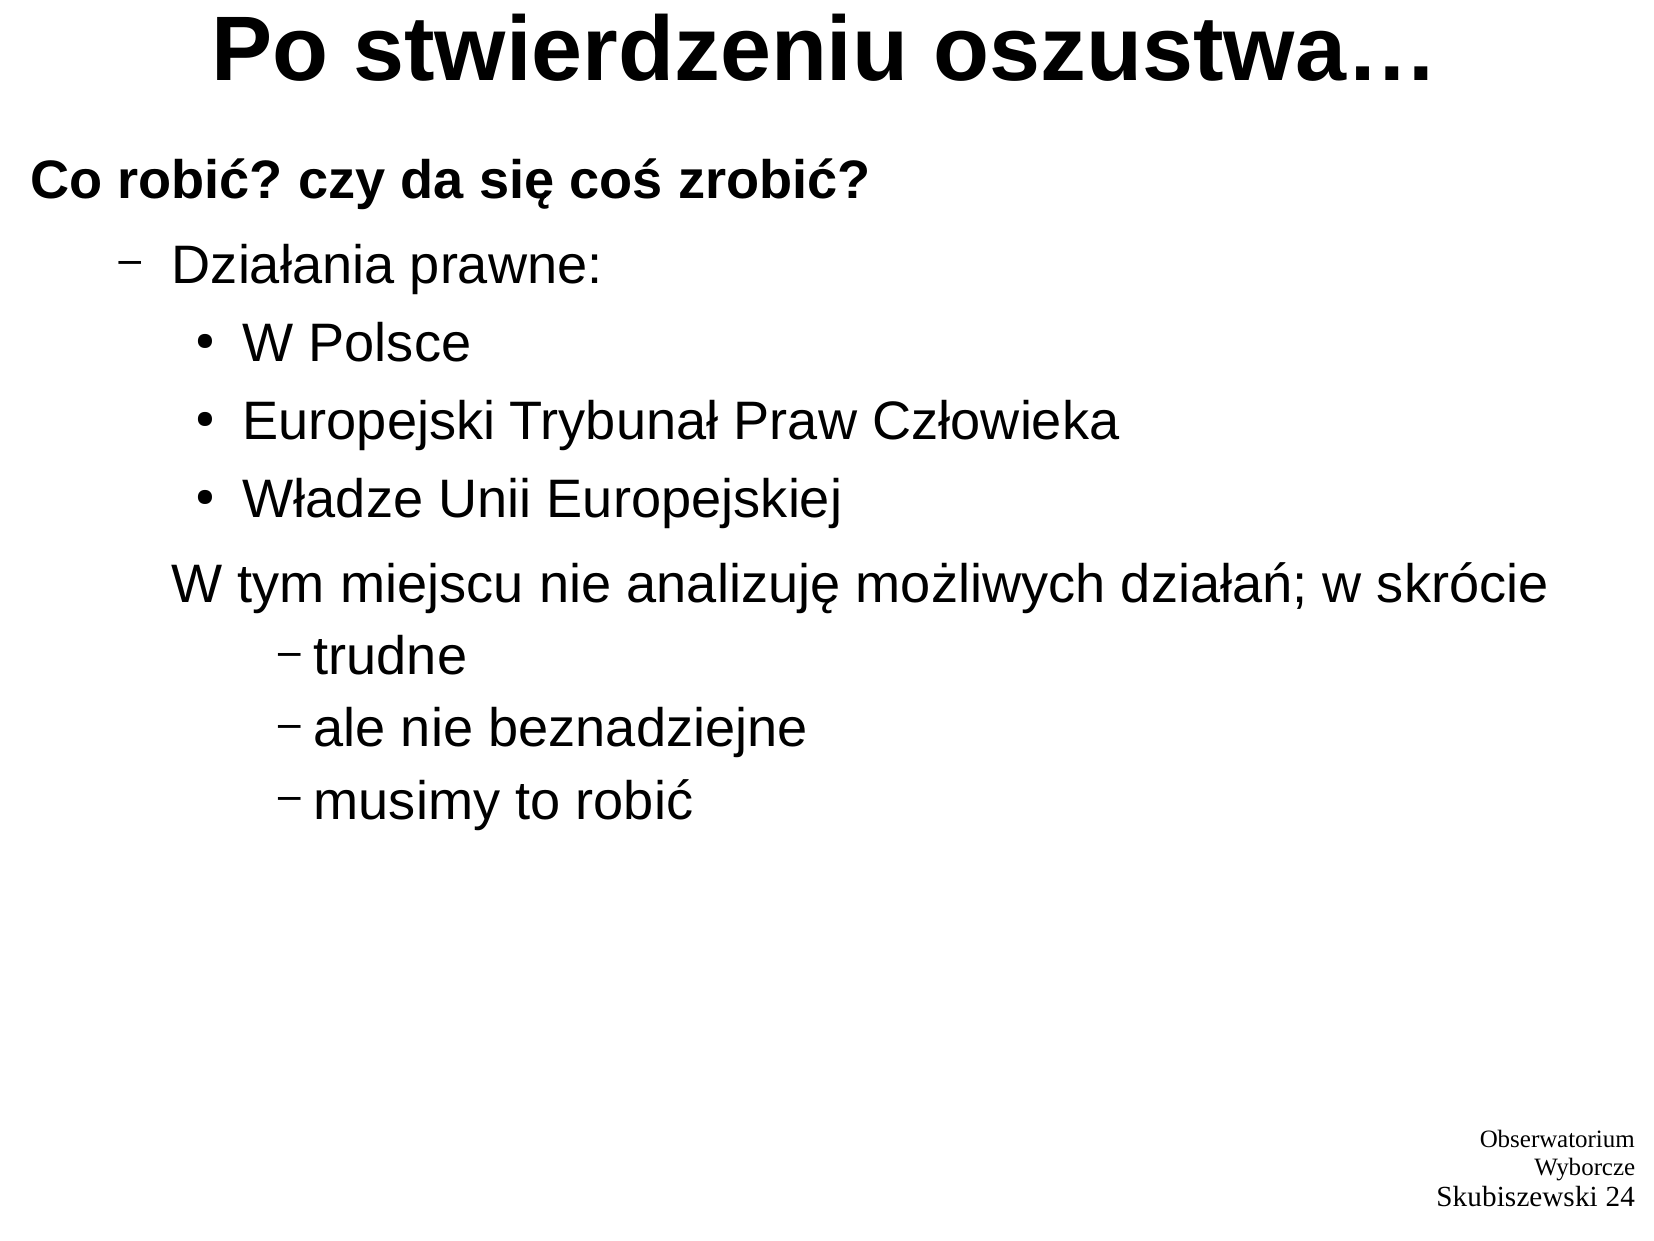

# Po stwierdzeniu oszustwa…
Co robić? czy da się coś zrobić?
Działania prawne:
W Polsce
Europejski Trybunał Praw Człowieka
Władze Unii Europejskiej
W tym miejscu nie analizuję możliwych działań; w skrócie
trudne
ale nie beznadziejne
musimy to robić
24